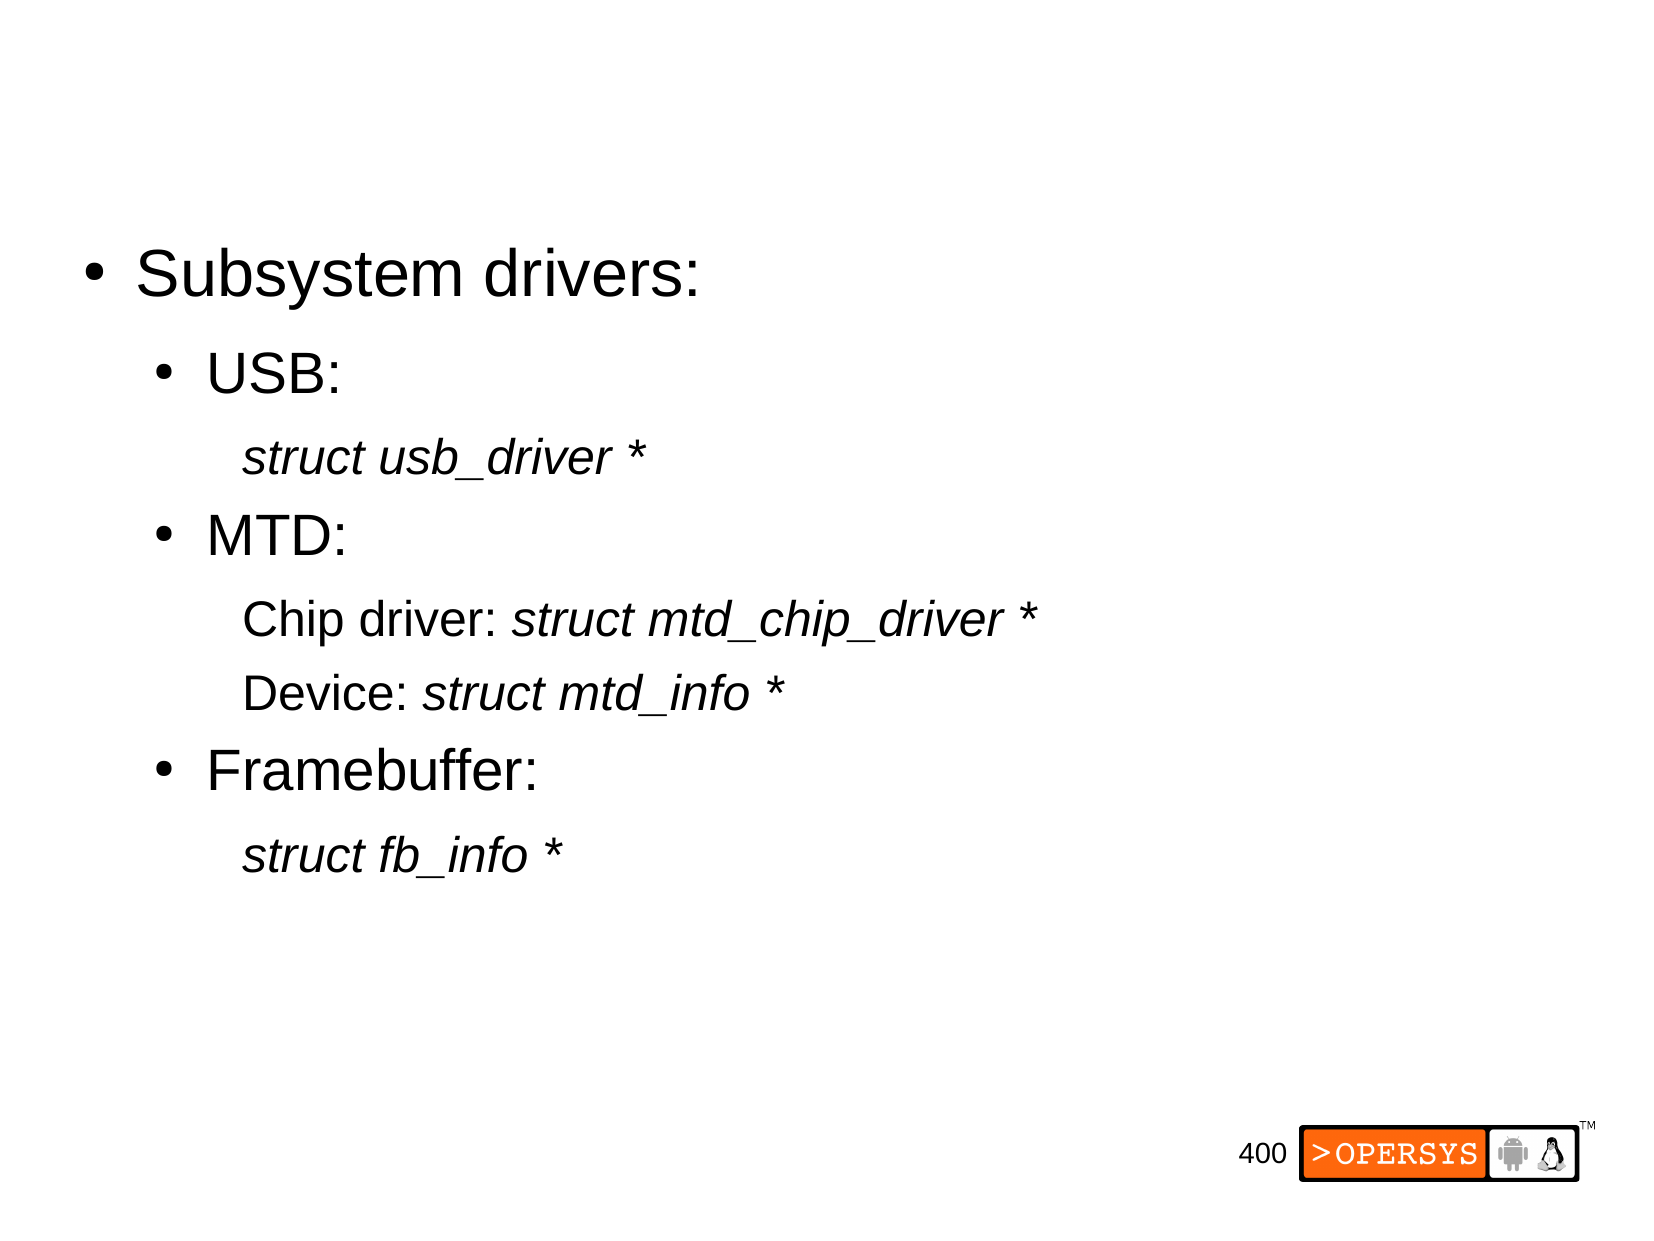

# Subsystem drivers:
USB:
struct usb_driver *
MTD:
Chip driver: struct mtd_chip_driver *
Device: struct mtd_info *
Framebuffer:
struct fb_info *